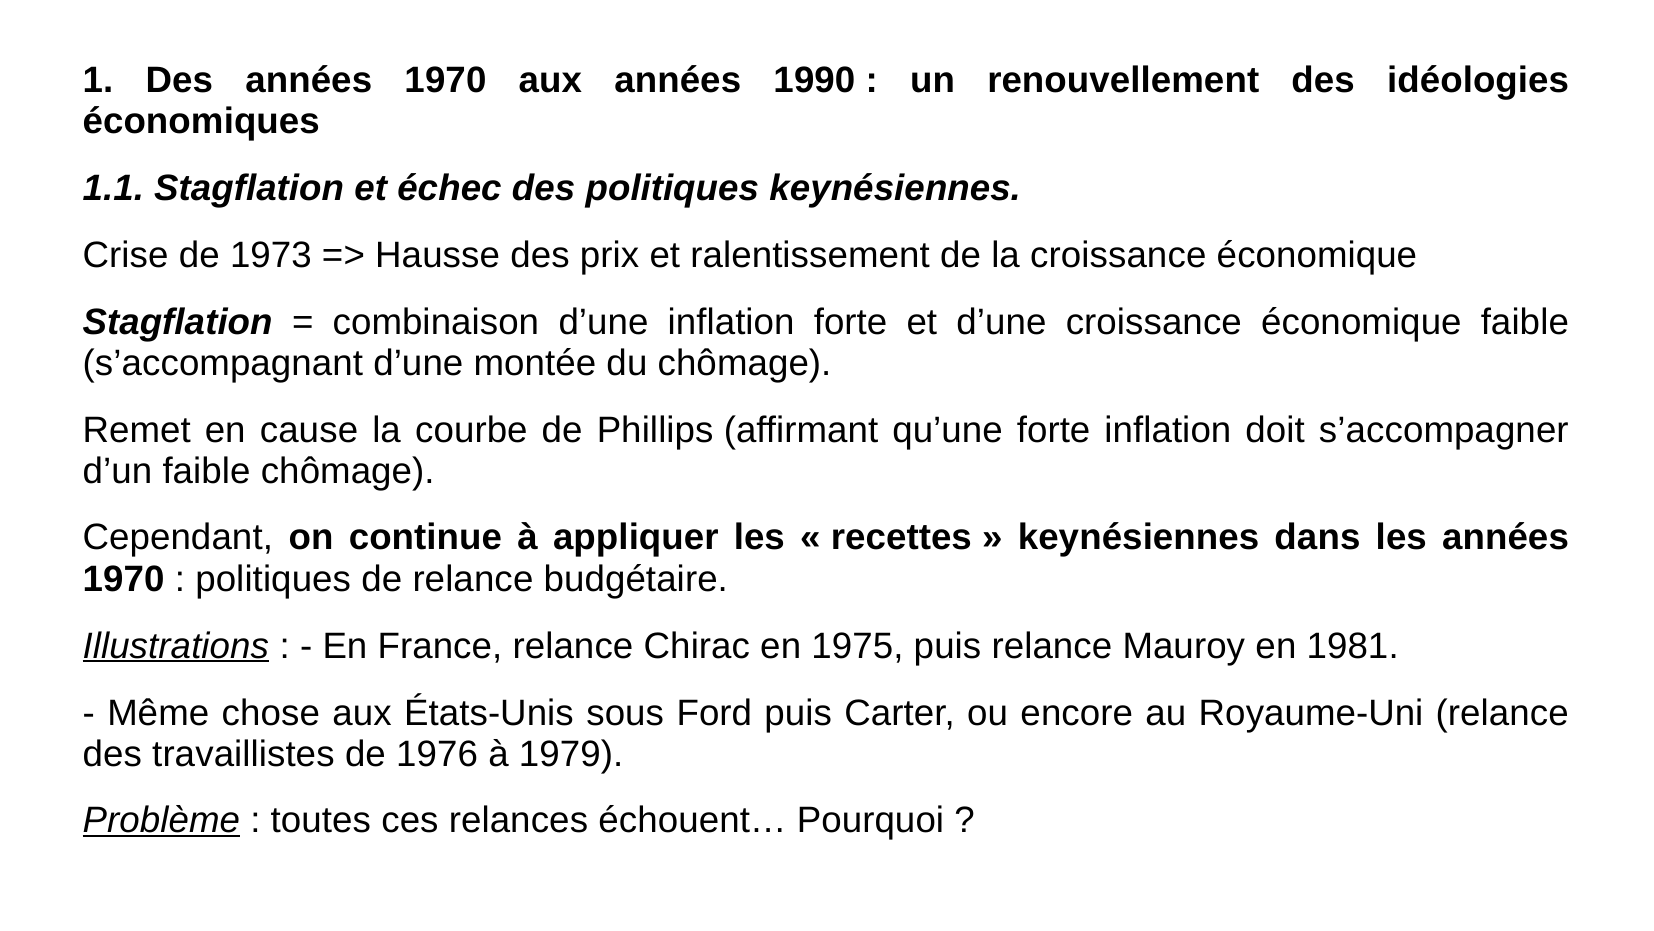

# 1. Des années 1970 aux années 1990 : un renouvellement des idéologies économiques
1.1. Stagflation et échec des politiques keynésiennes.
Crise de 1973 => Hausse des prix et ralentissement de la croissance économique
Stagflation = combinaison d’une inflation forte et d’une croissance économique faible (s’accompagnant d’une montée du chômage).
Remet en cause la courbe de Phillips (affirmant qu’une forte inflation doit s’accompagner d’un faible chômage).
Cependant, on continue à appliquer les « recettes » keynésiennes dans les années 1970 : politiques de relance budgétaire.
Illustrations : - En France, relance Chirac en 1975, puis relance Mauroy en 1981.
- Même chose aux États-Unis sous Ford puis Carter, ou encore au Royaume-Uni (relance des travaillistes de 1976 à 1979).
Problème : toutes ces relances échouent… Pourquoi ?